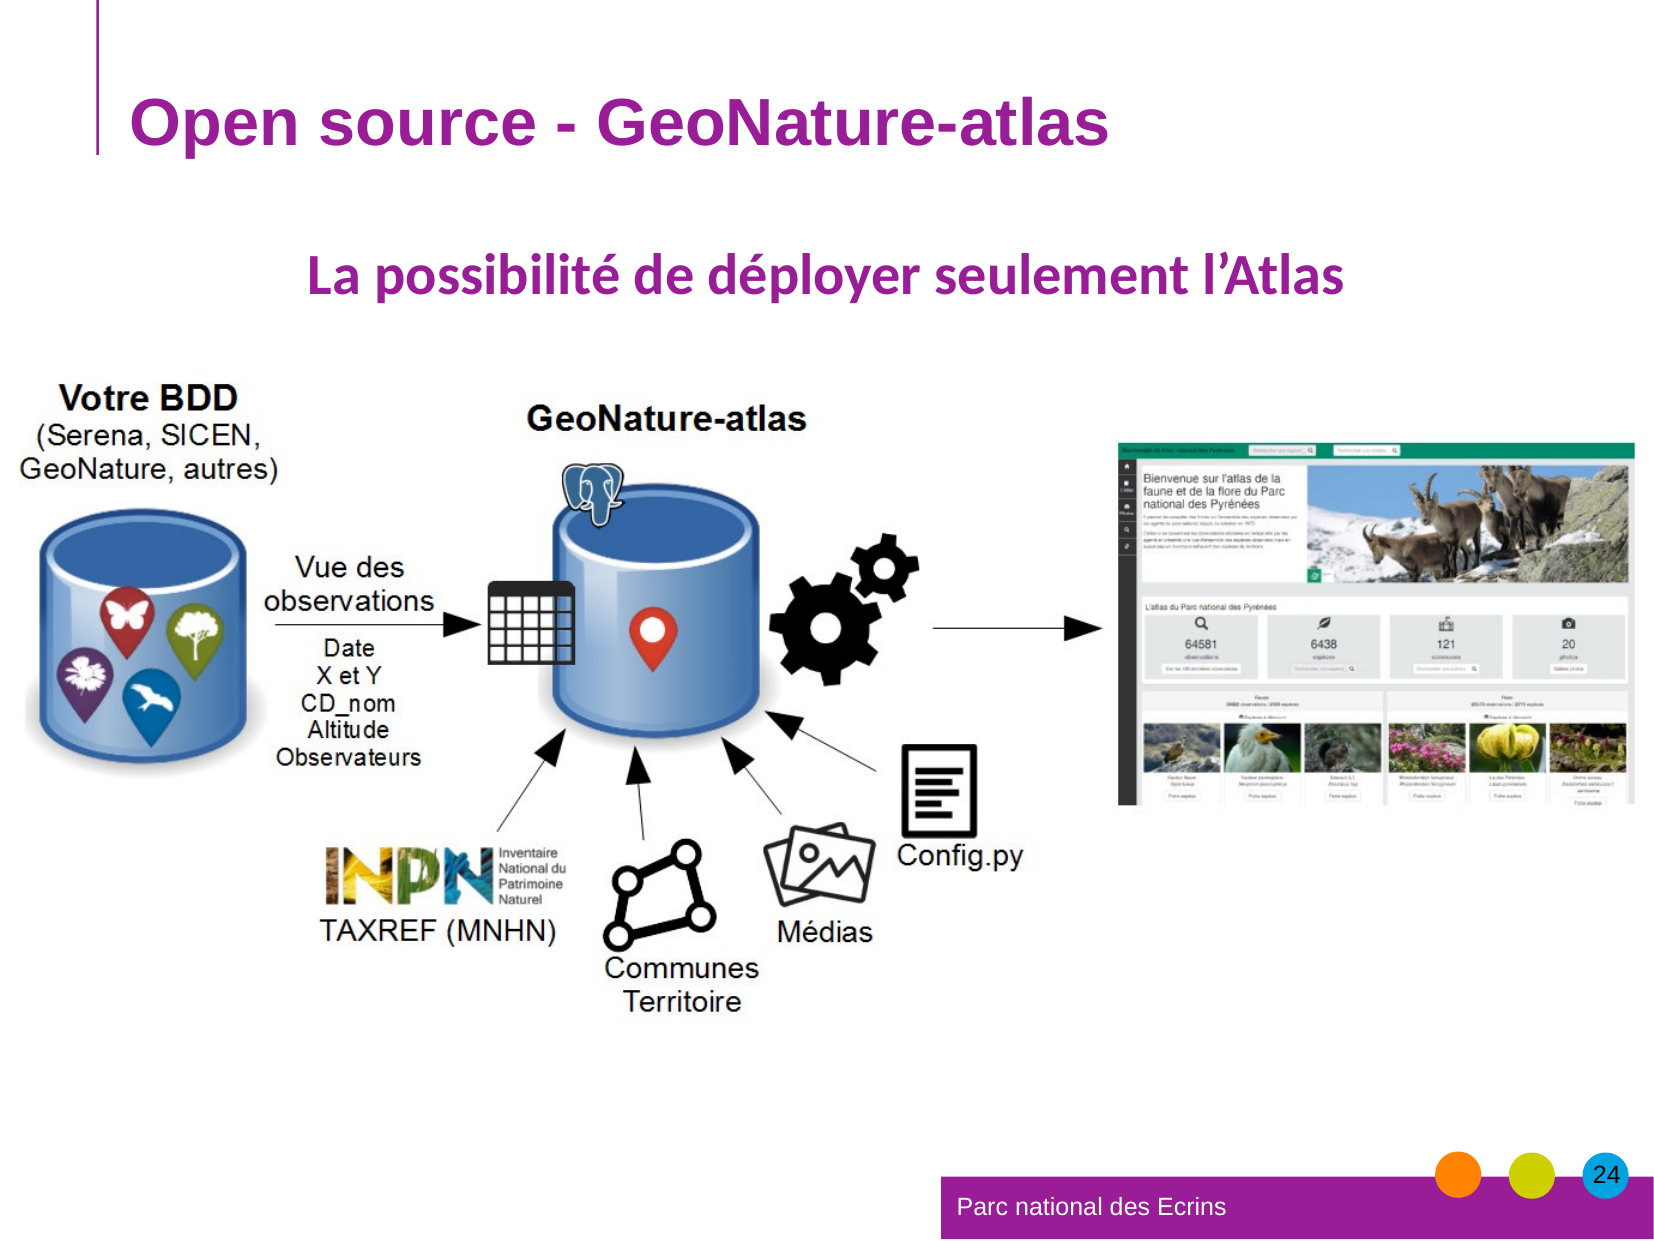

# Open source - GeoNature-atlas
La possibilité de déployer seulement l’Atlas